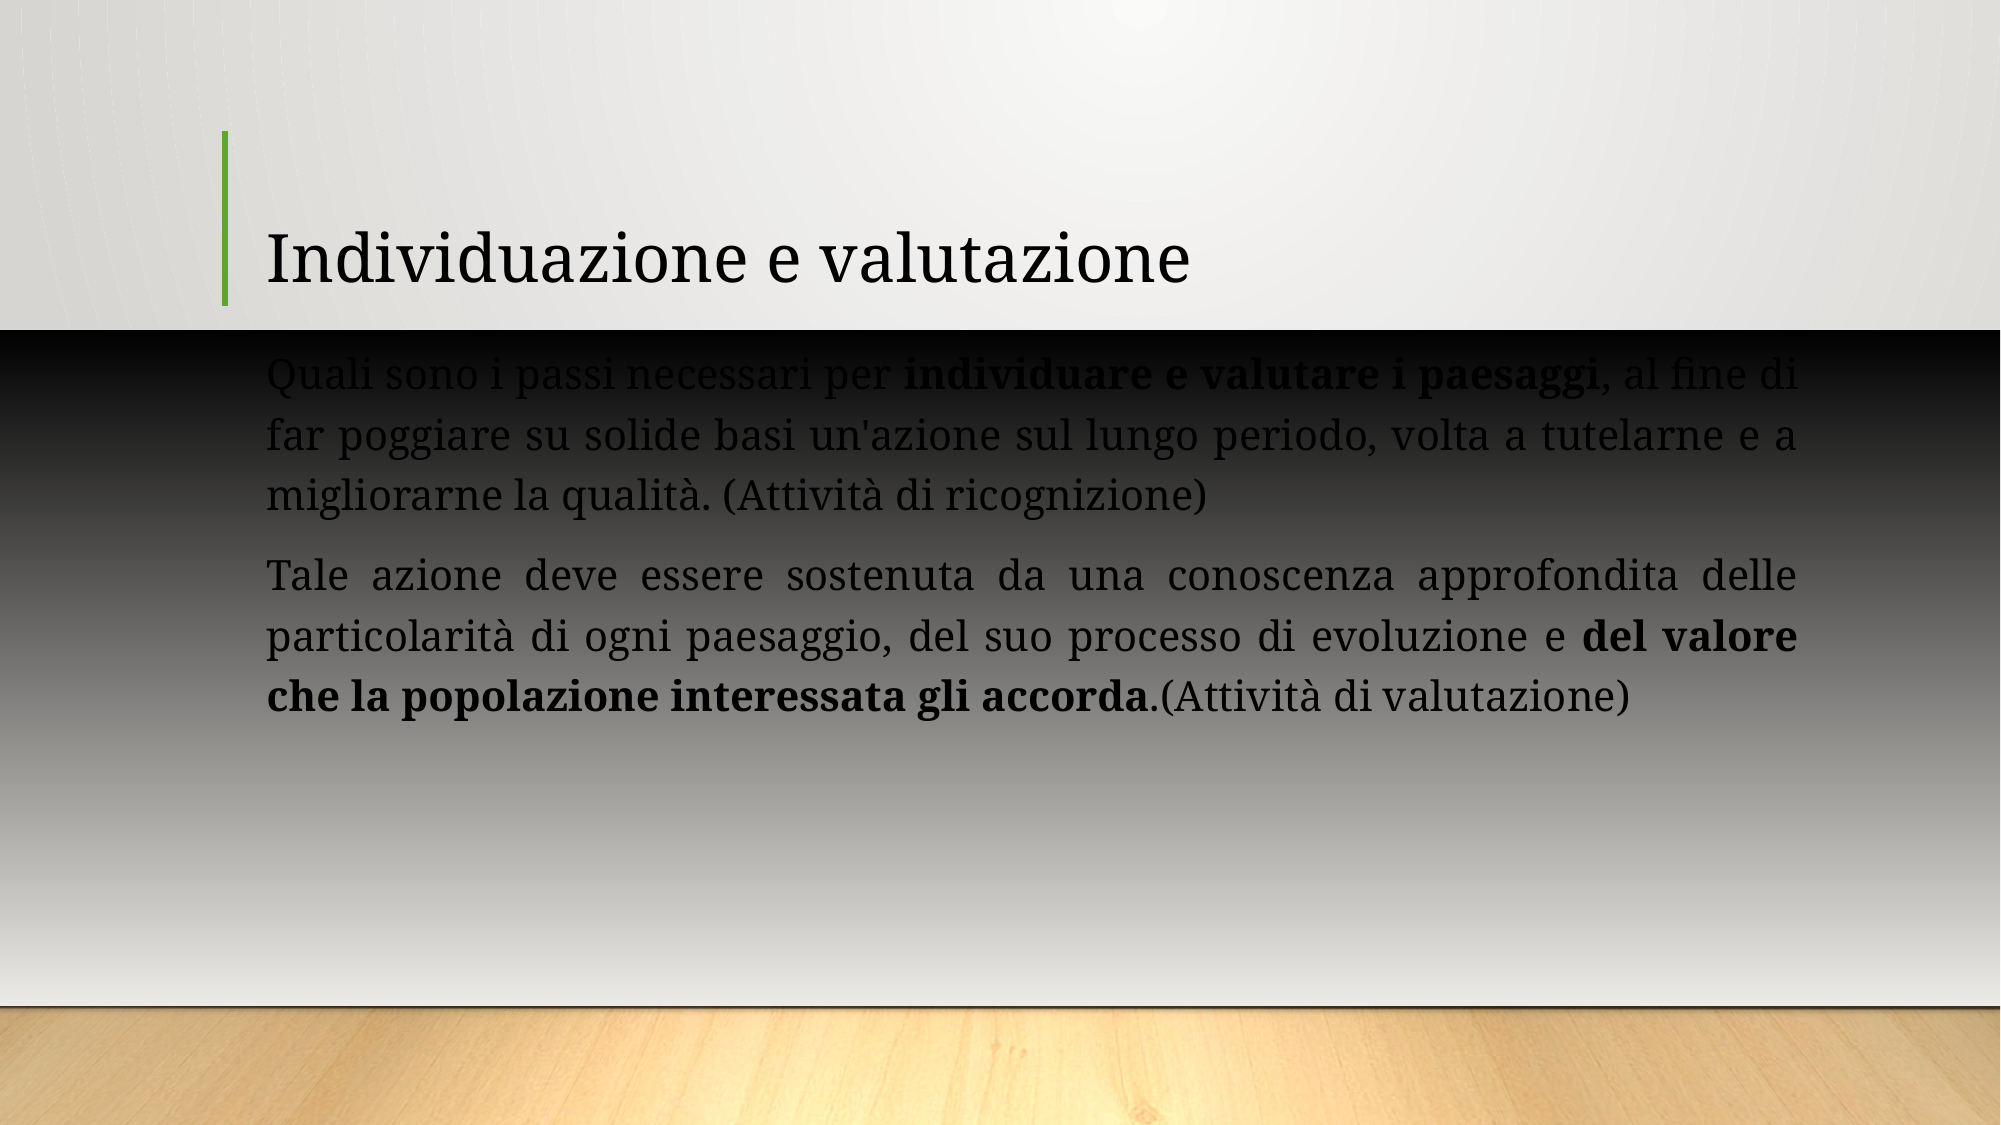

# Individuazione e valutazione
Quali sono i passi necessari per individuare e valutare i paesaggi, al fine di far poggiare su solide basi un'azione sul lungo periodo, volta a tutelarne e a migliorarne la qualità. (Attività di ricognizione)
Tale azione deve essere sostenuta da una conoscenza approfondita delle particolarità di ogni paesaggio, del suo processo di evoluzione e del valore che la popolazione interessata gli accorda.(Attività di valutazione)